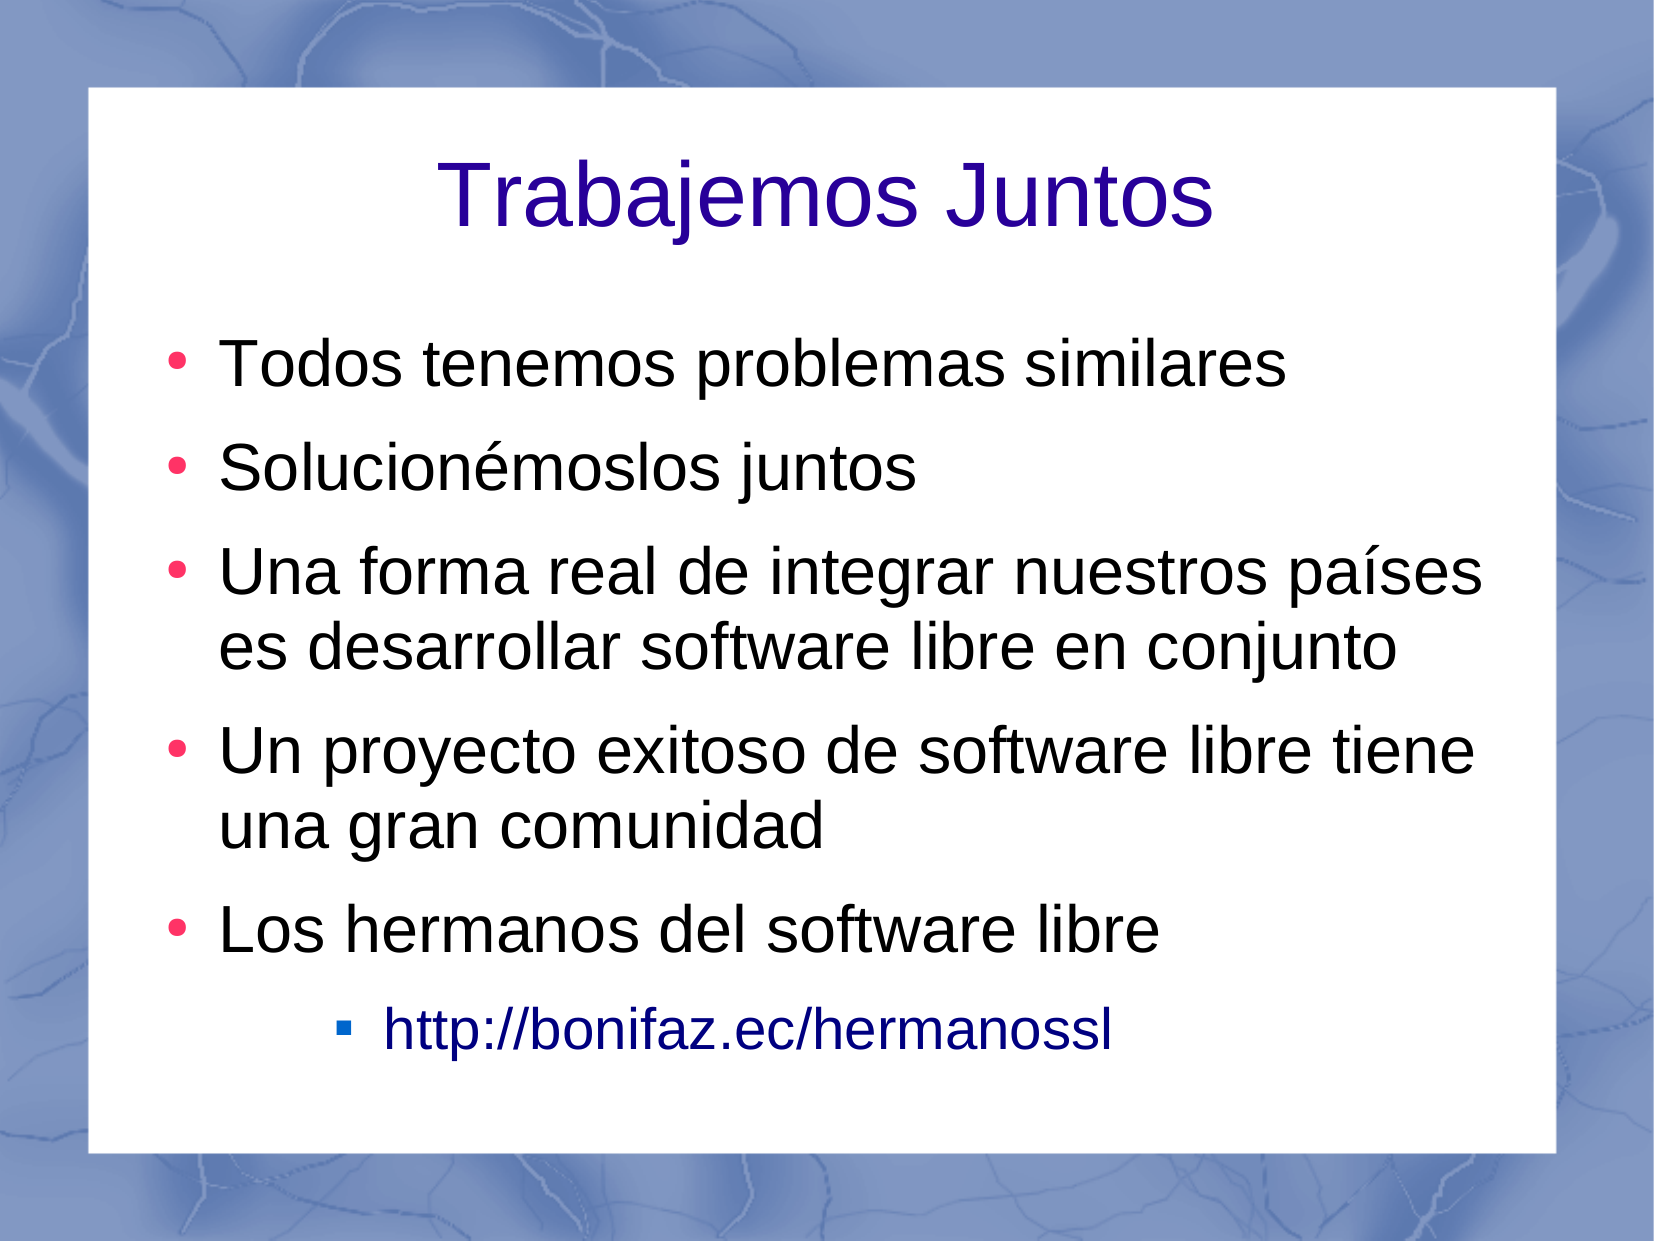

# Trabajemos Juntos
Todos tenemos problemas similares
Solucionémoslos juntos
Una forma real de integrar nuestros países es desarrollar software libre en conjunto
Un proyecto exitoso de software libre tiene una gran comunidad
Los hermanos del software libre
http://bonifaz.ec/hermanossl